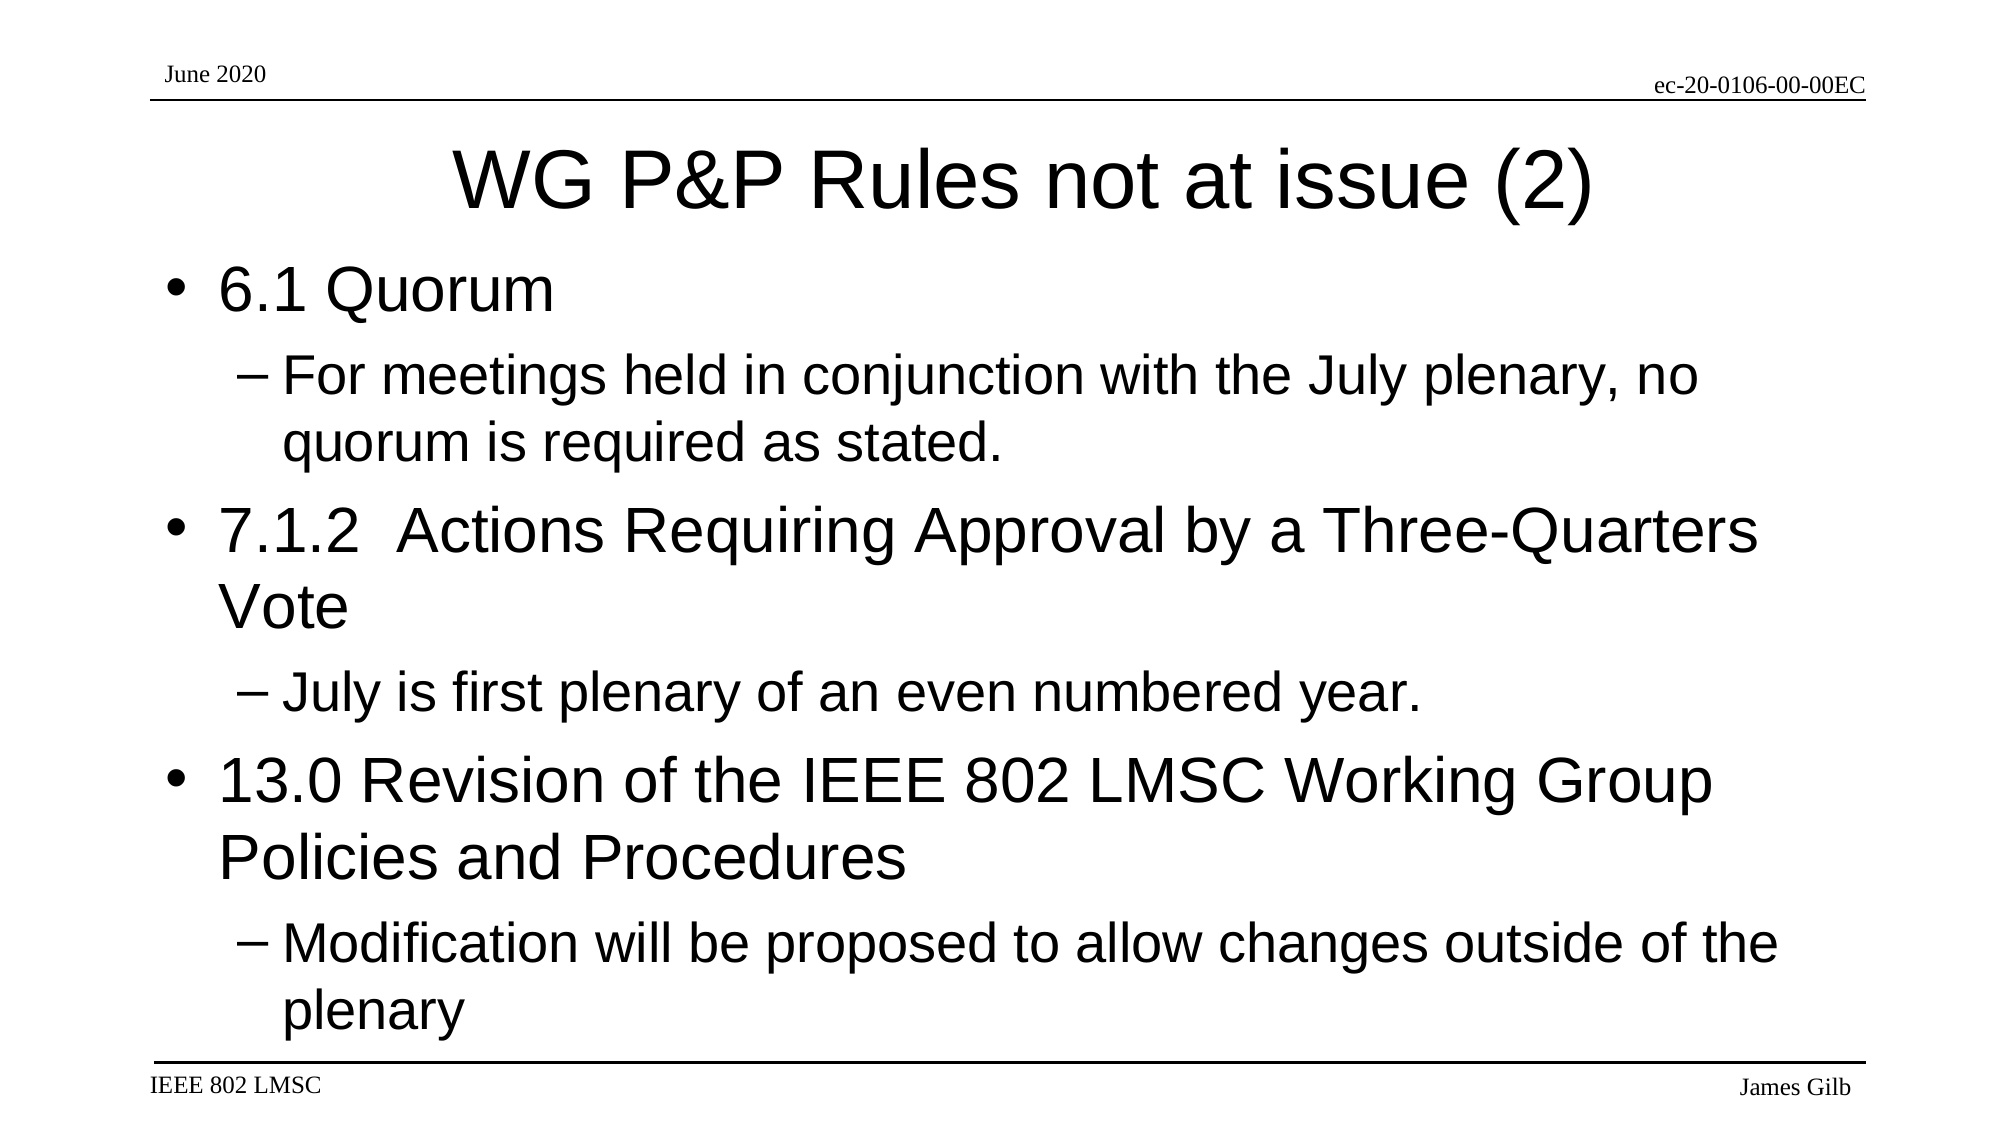

# WG P&P Rules not at issue (2)
6.1 Quorum
For meetings held in conjunction with the July plenary, no quorum is required as stated.
7.1.2 Actions Requiring Approval by a Three-Quarters Vote
July is first plenary of an even numbered year.
13.0 Revision of the IEEE 802 LMSC Working Group Policies and Procedures
Modification will be proposed to allow changes outside of the plenary